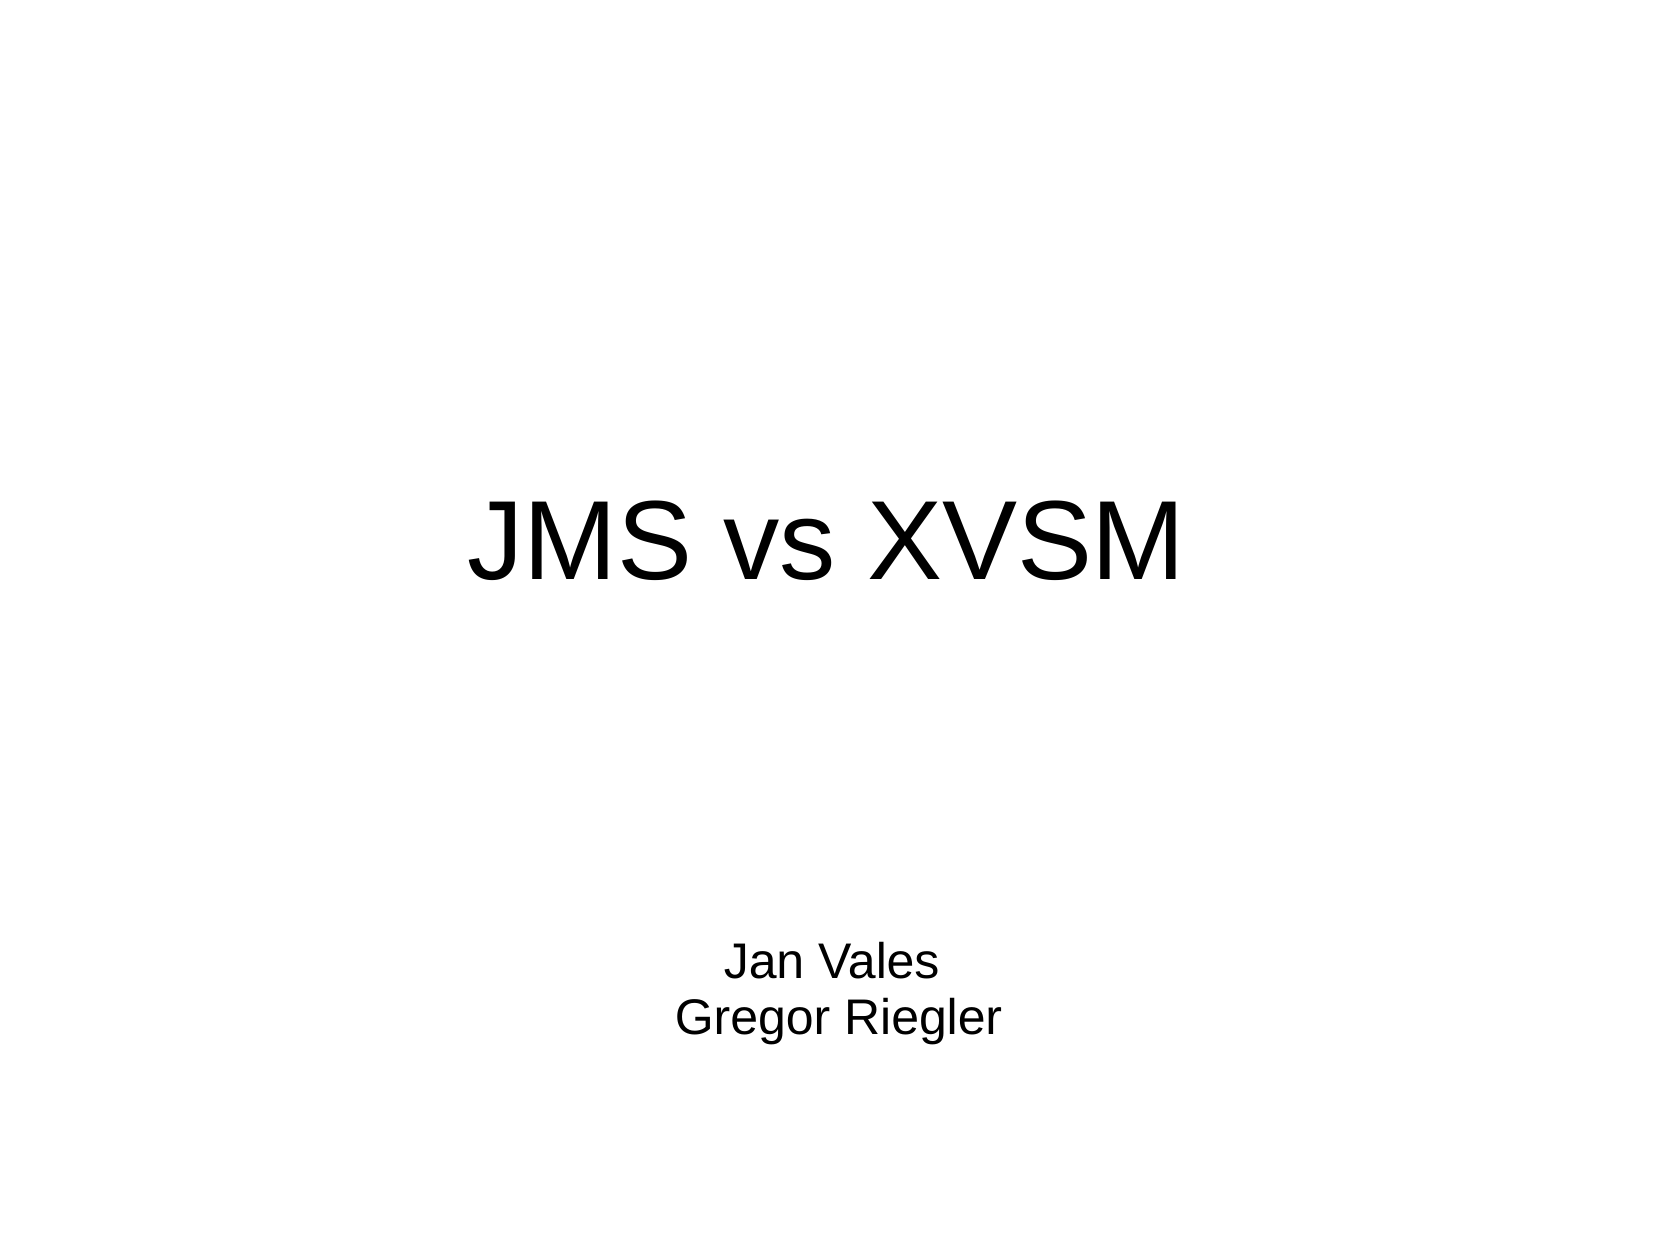

# JMS vs XVSM
Jan Vales
Gregor Riegler